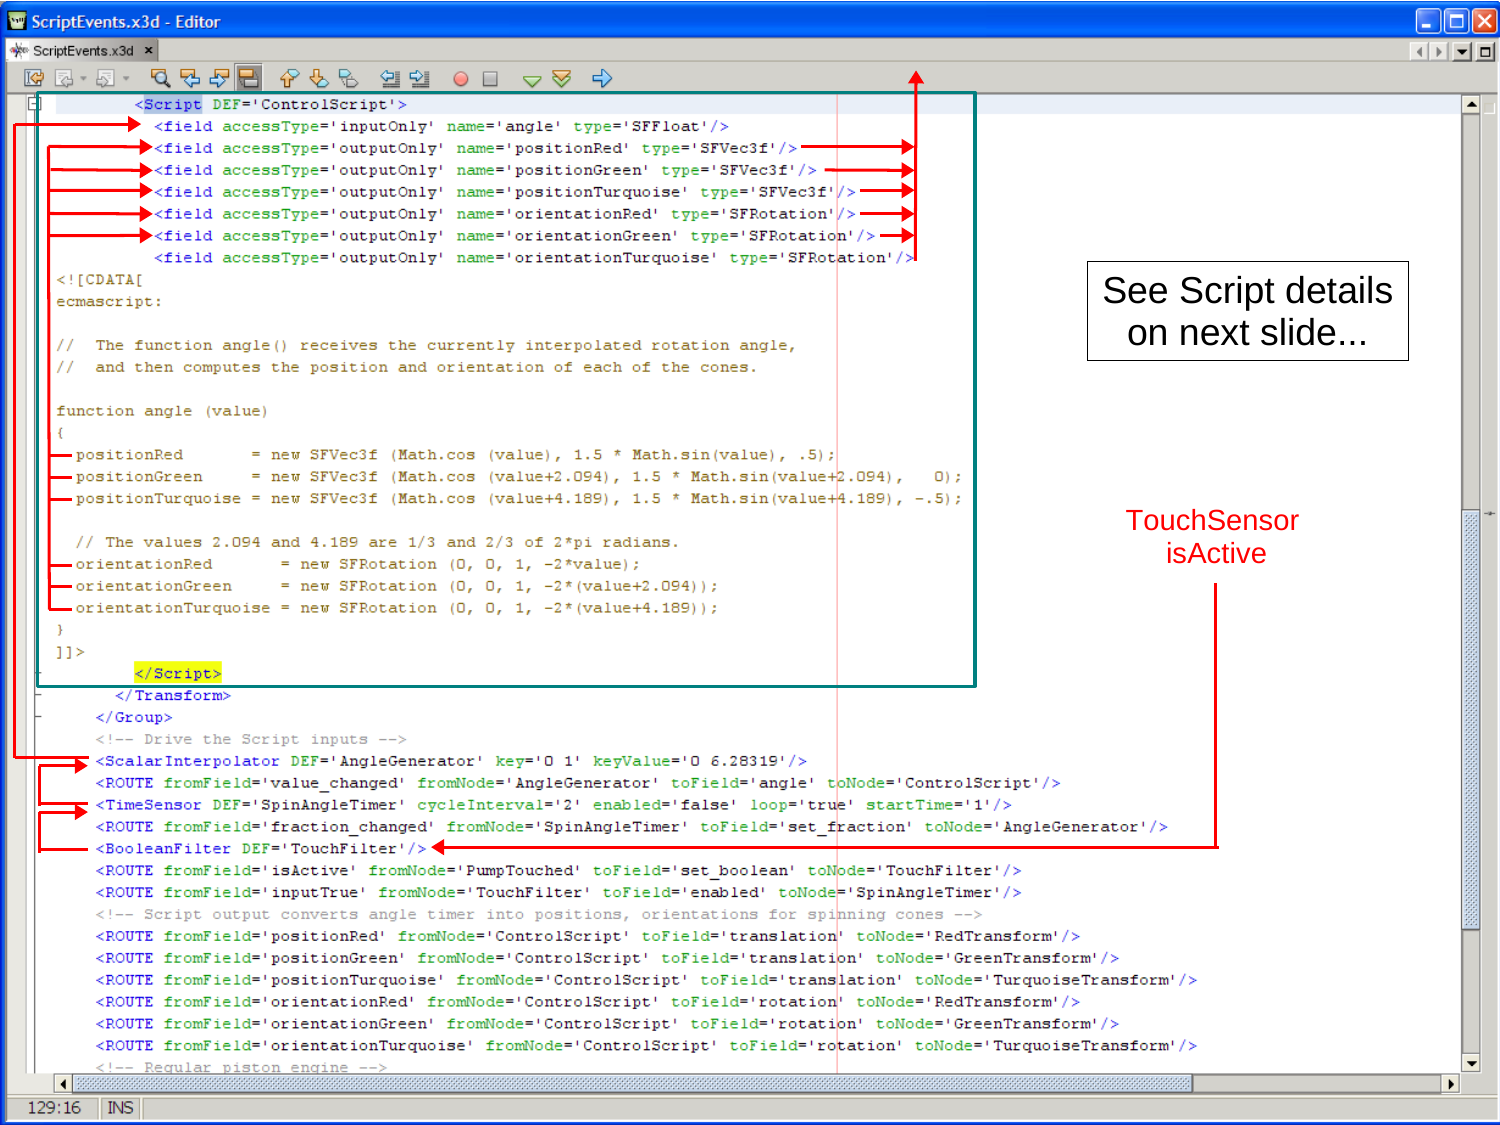

# ScriptEvents.x3d X3D-Edit 2
See Script details
on next slide...
TouchSensor
isActive